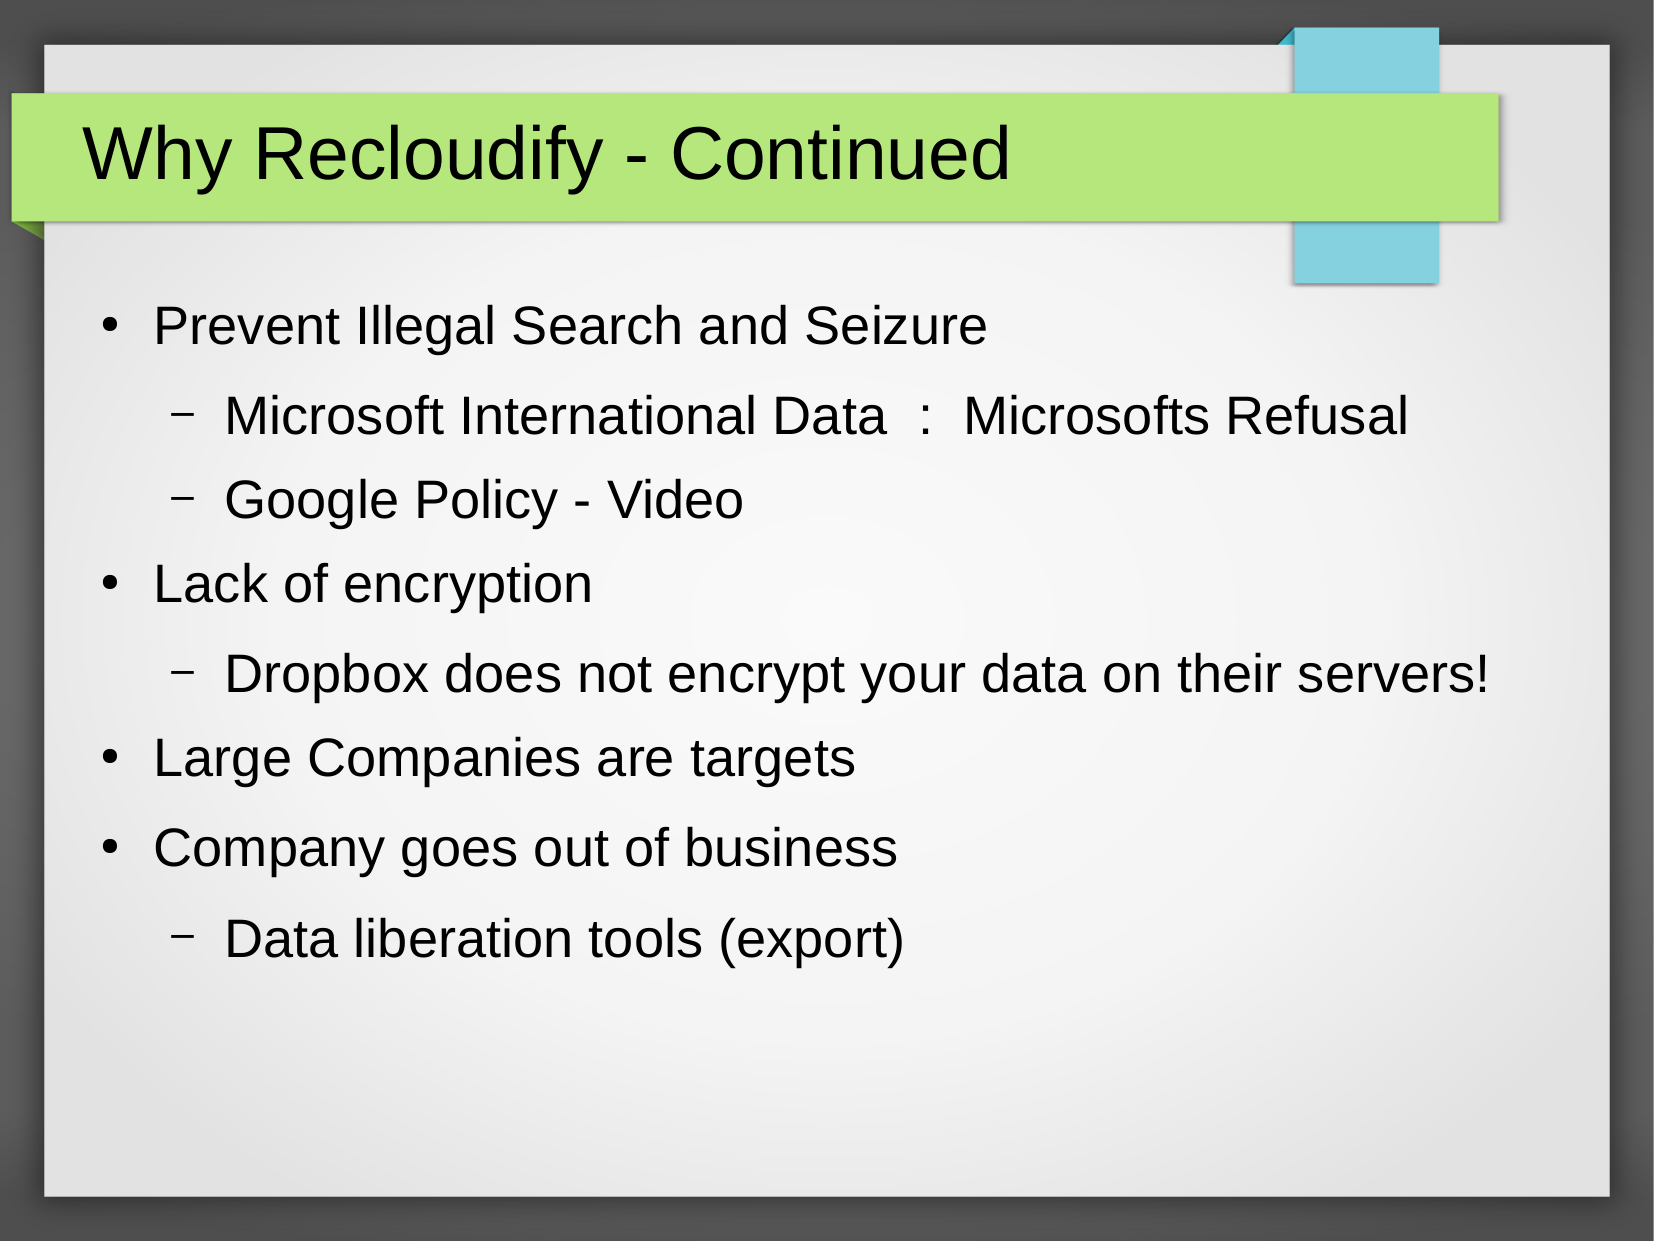

# Why Recloudify - Continued
Prevent Illegal Search and Seizure
Microsoft International Data : Microsofts Refusal
Google Policy - Video
Lack of encryption
Dropbox does not encrypt your data on their servers!
Large Companies are targets
Company goes out of business
Data liberation tools (export)